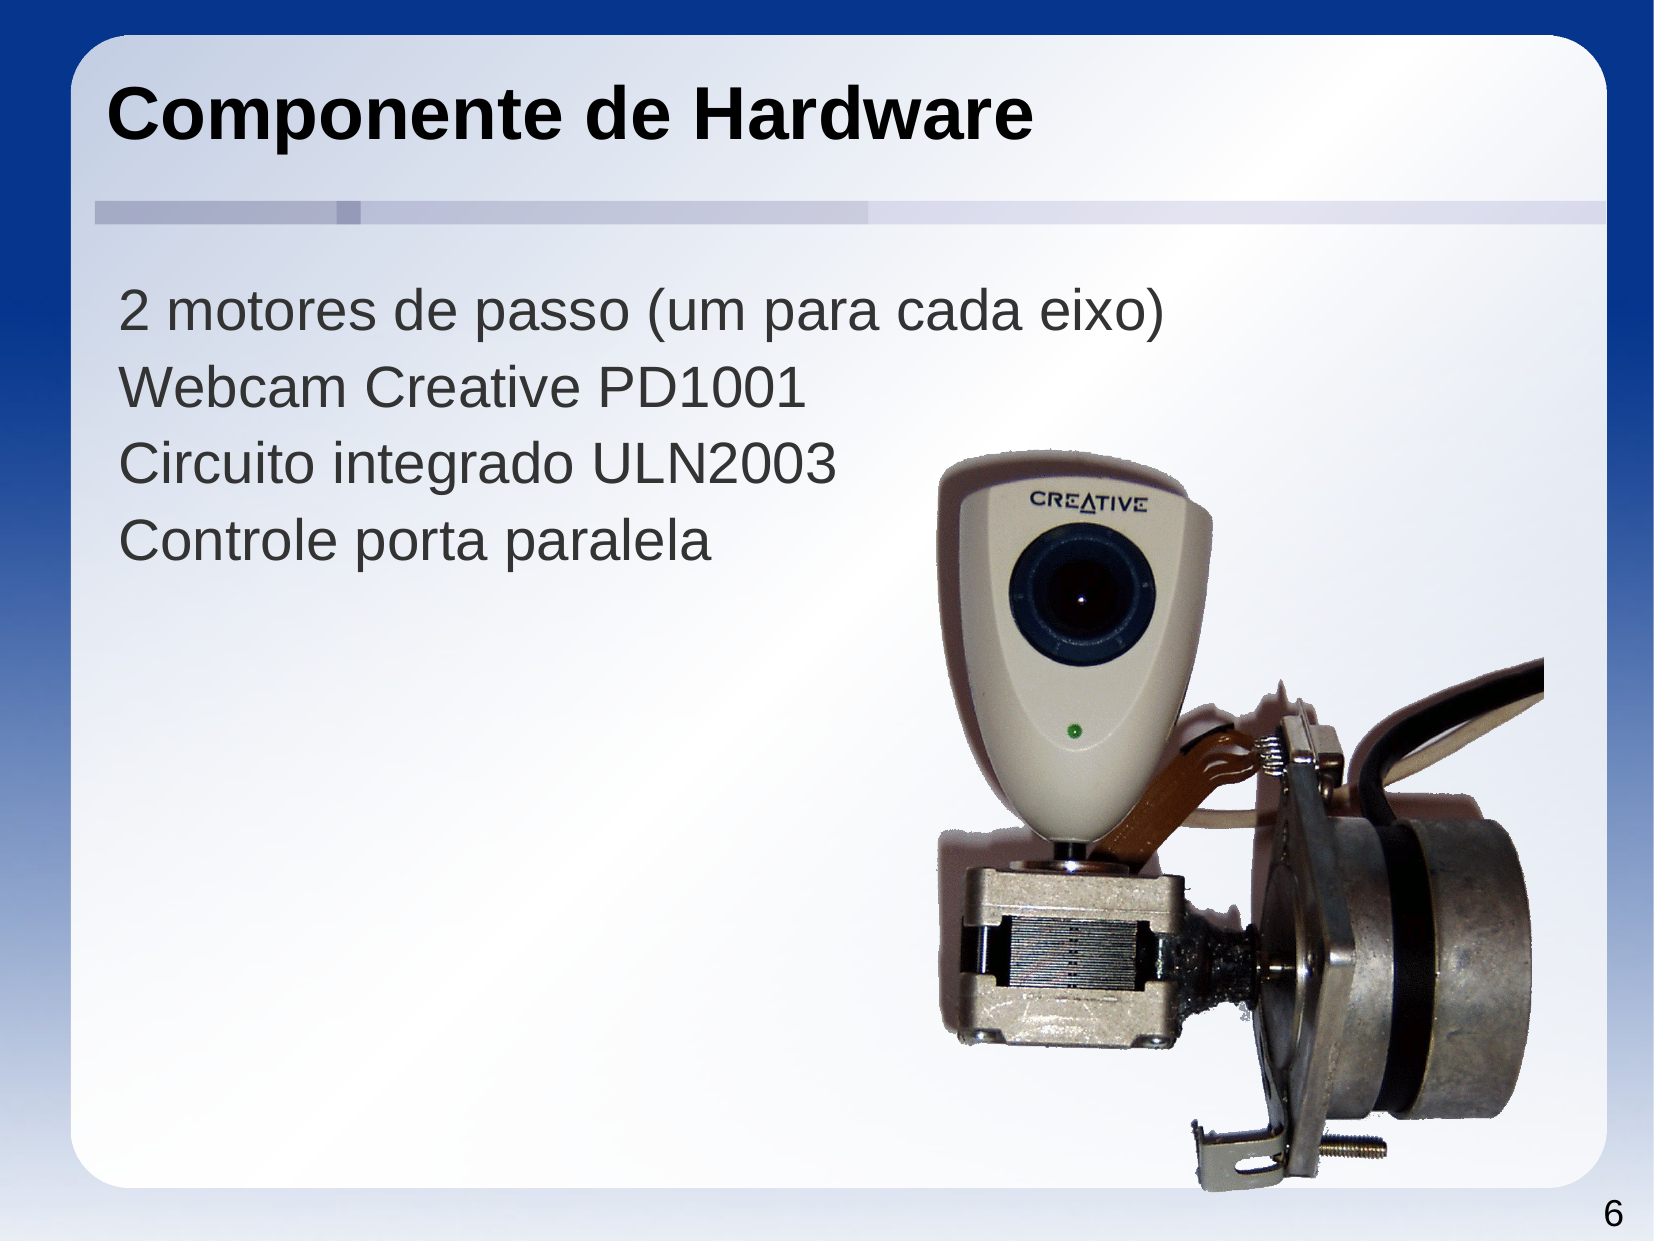

# Componente de Hardware
2 motores de passo (um para cada eixo)
Webcam Creative PD1001
Circuito integrado ULN2003
Controle porta paralela
6